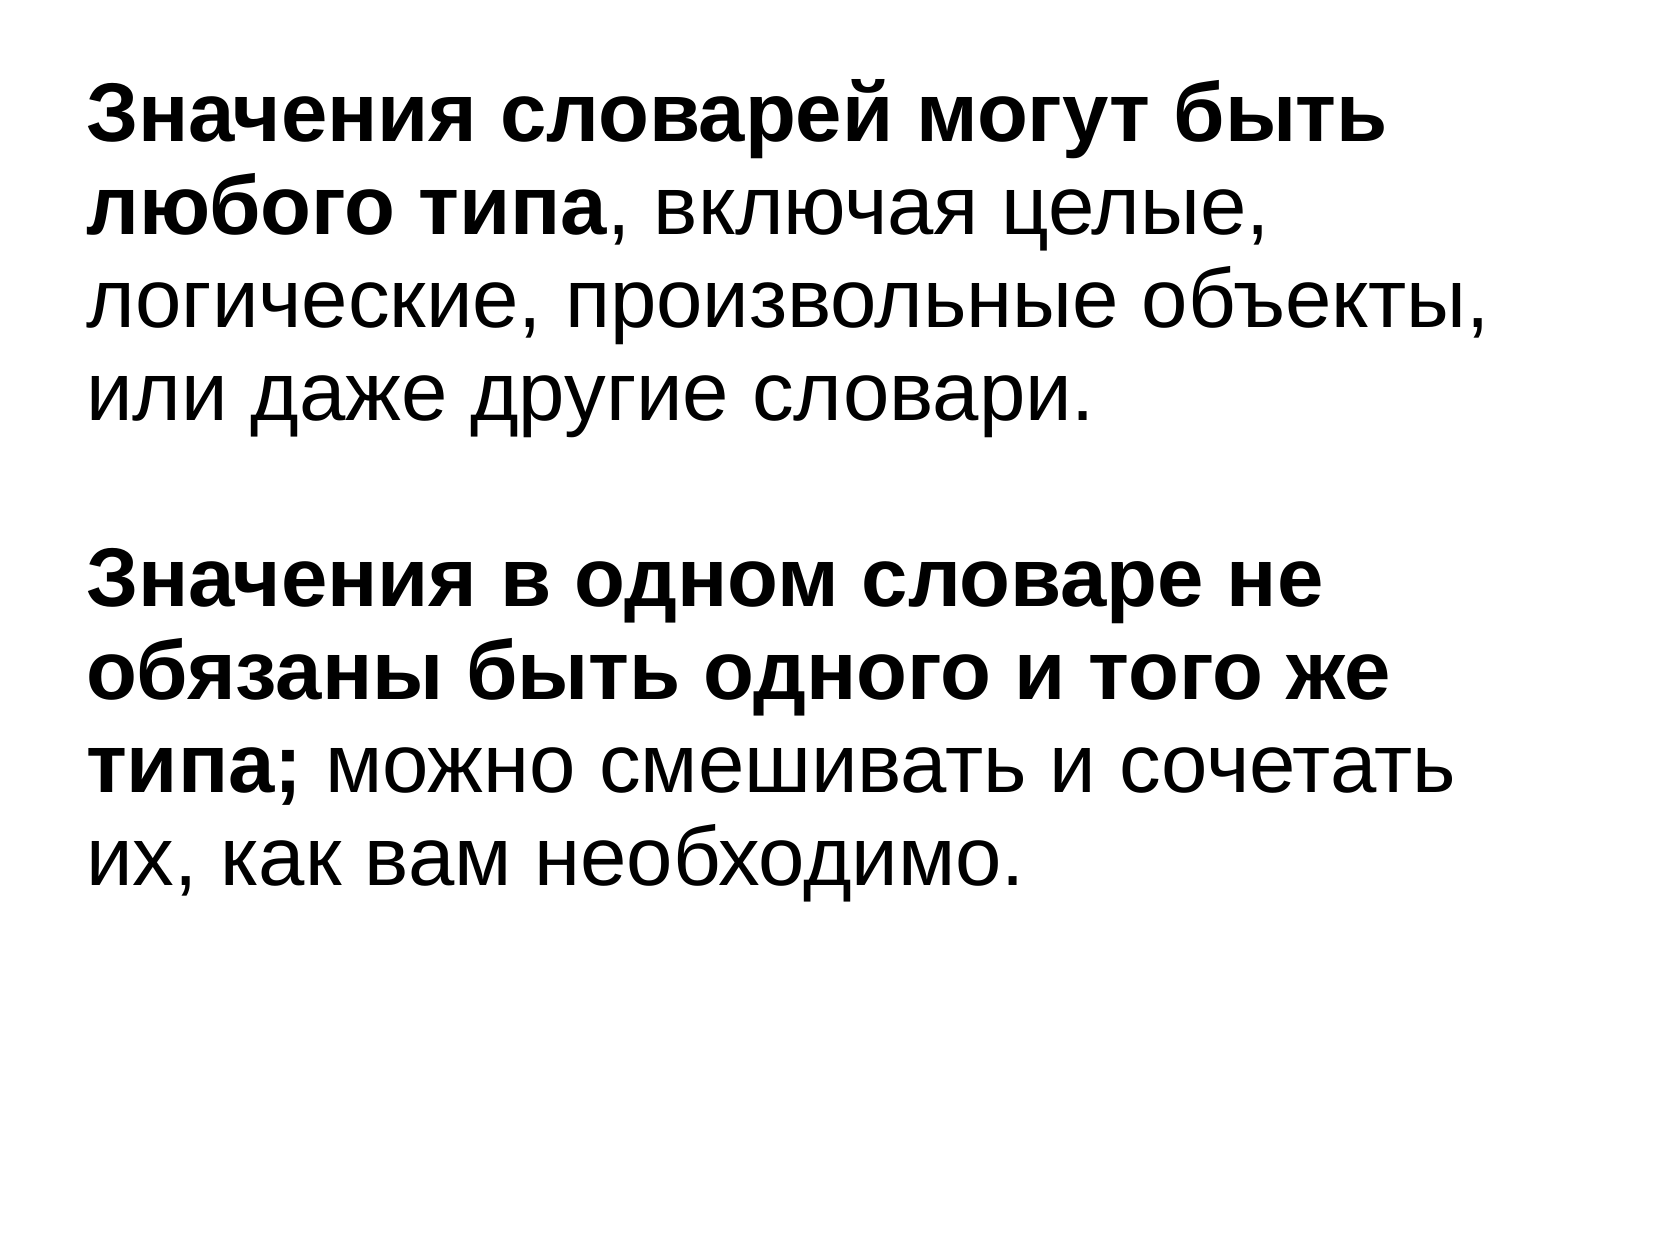

Значения словарей могут быть любого типа, включая целые, логические, произвольные объекты, или даже другие словари.
Значения в одном словаре не обязаны быть одного и того же типа; можно смешивать и сочетать их, как вам необходимо.